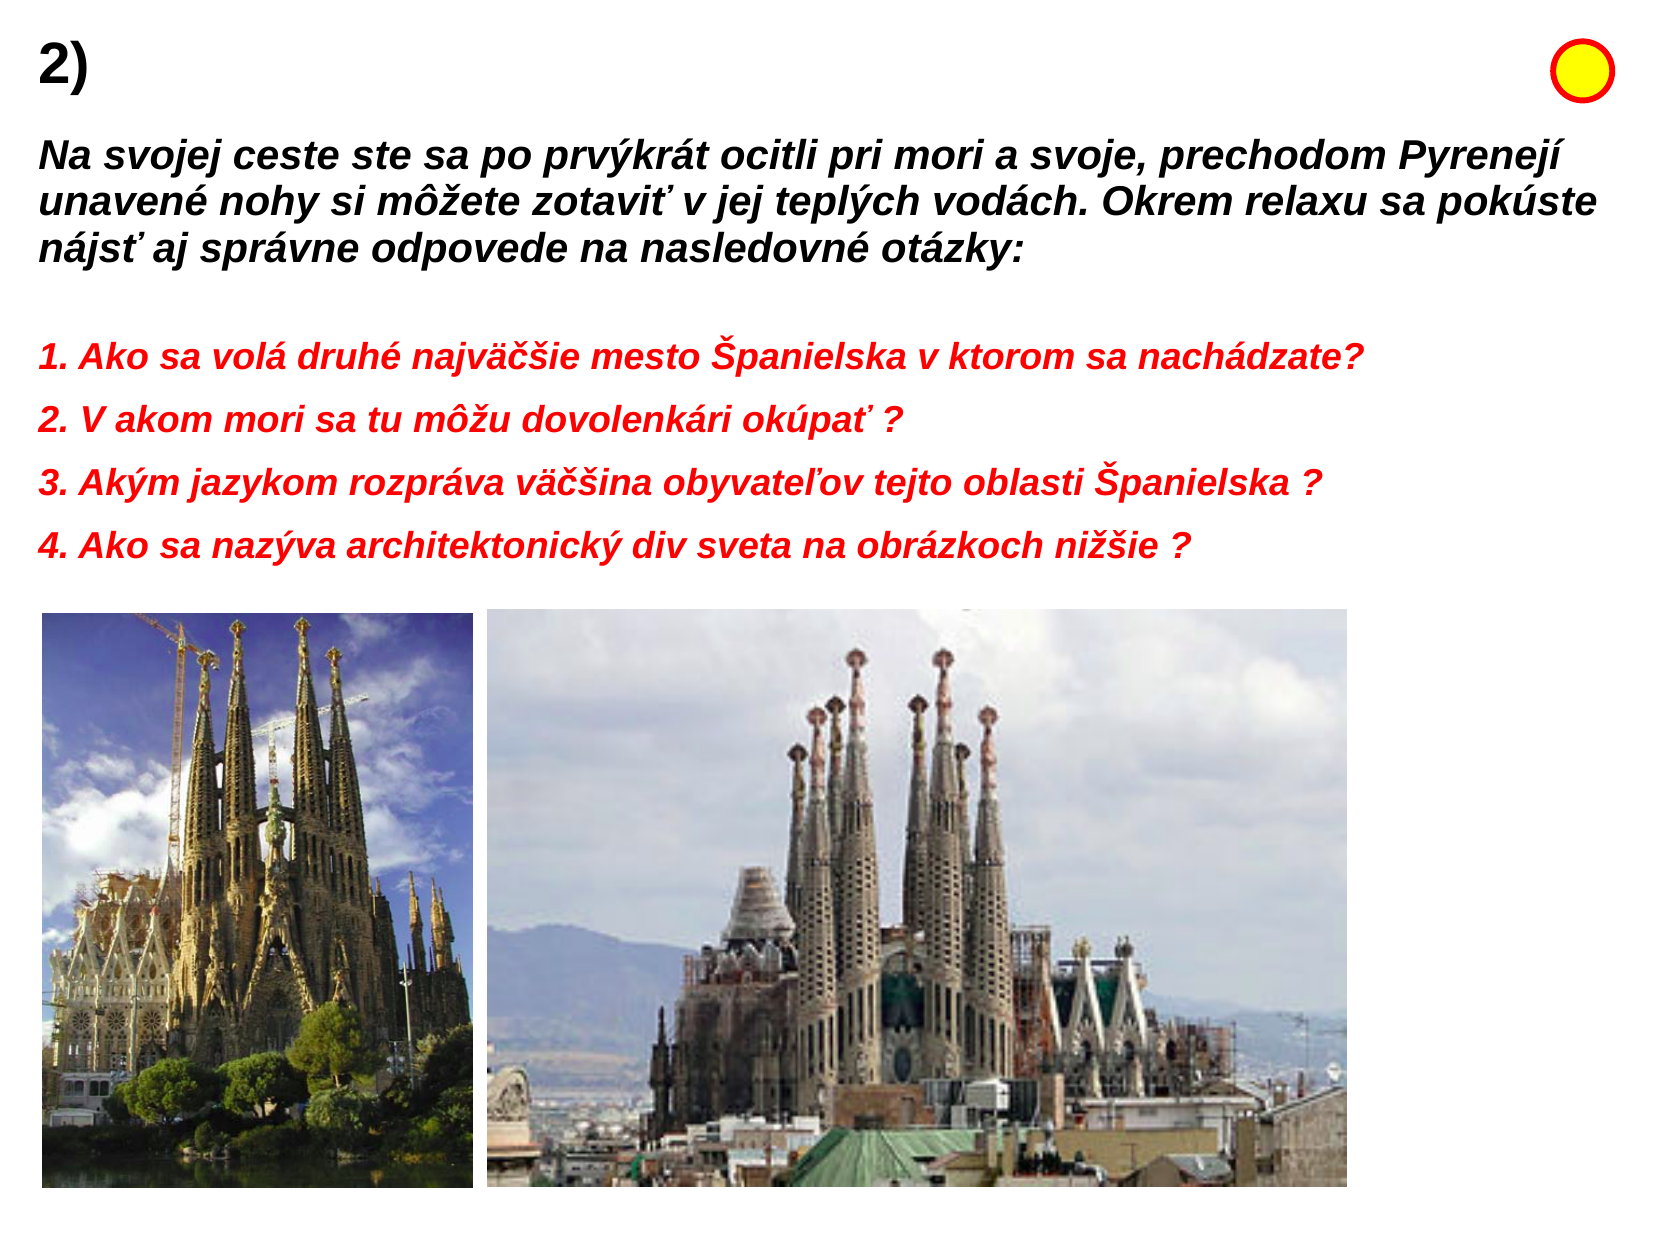

2)
Na svojej ceste ste sa po prvýkrát ocitli pri mori a svoje, prechodom Pyrenejí
unavené nohy si môžete zotaviť v jej teplých vodách. Okrem relaxu sa pokúste
nájsť aj správne odpovede na nasledovné otázky:
1. Ako sa volá druhé najväčšie mesto Španielska v ktorom sa nachádzate?
2. V akom mori sa tu môžu dovolenkári okúpať ?
3. Akým jazykom rozpráva väčšina obyvateľov tejto oblasti Španielska ?
4. Ako sa nazýva architektonický div sveta na obrázkoch nižšie ?